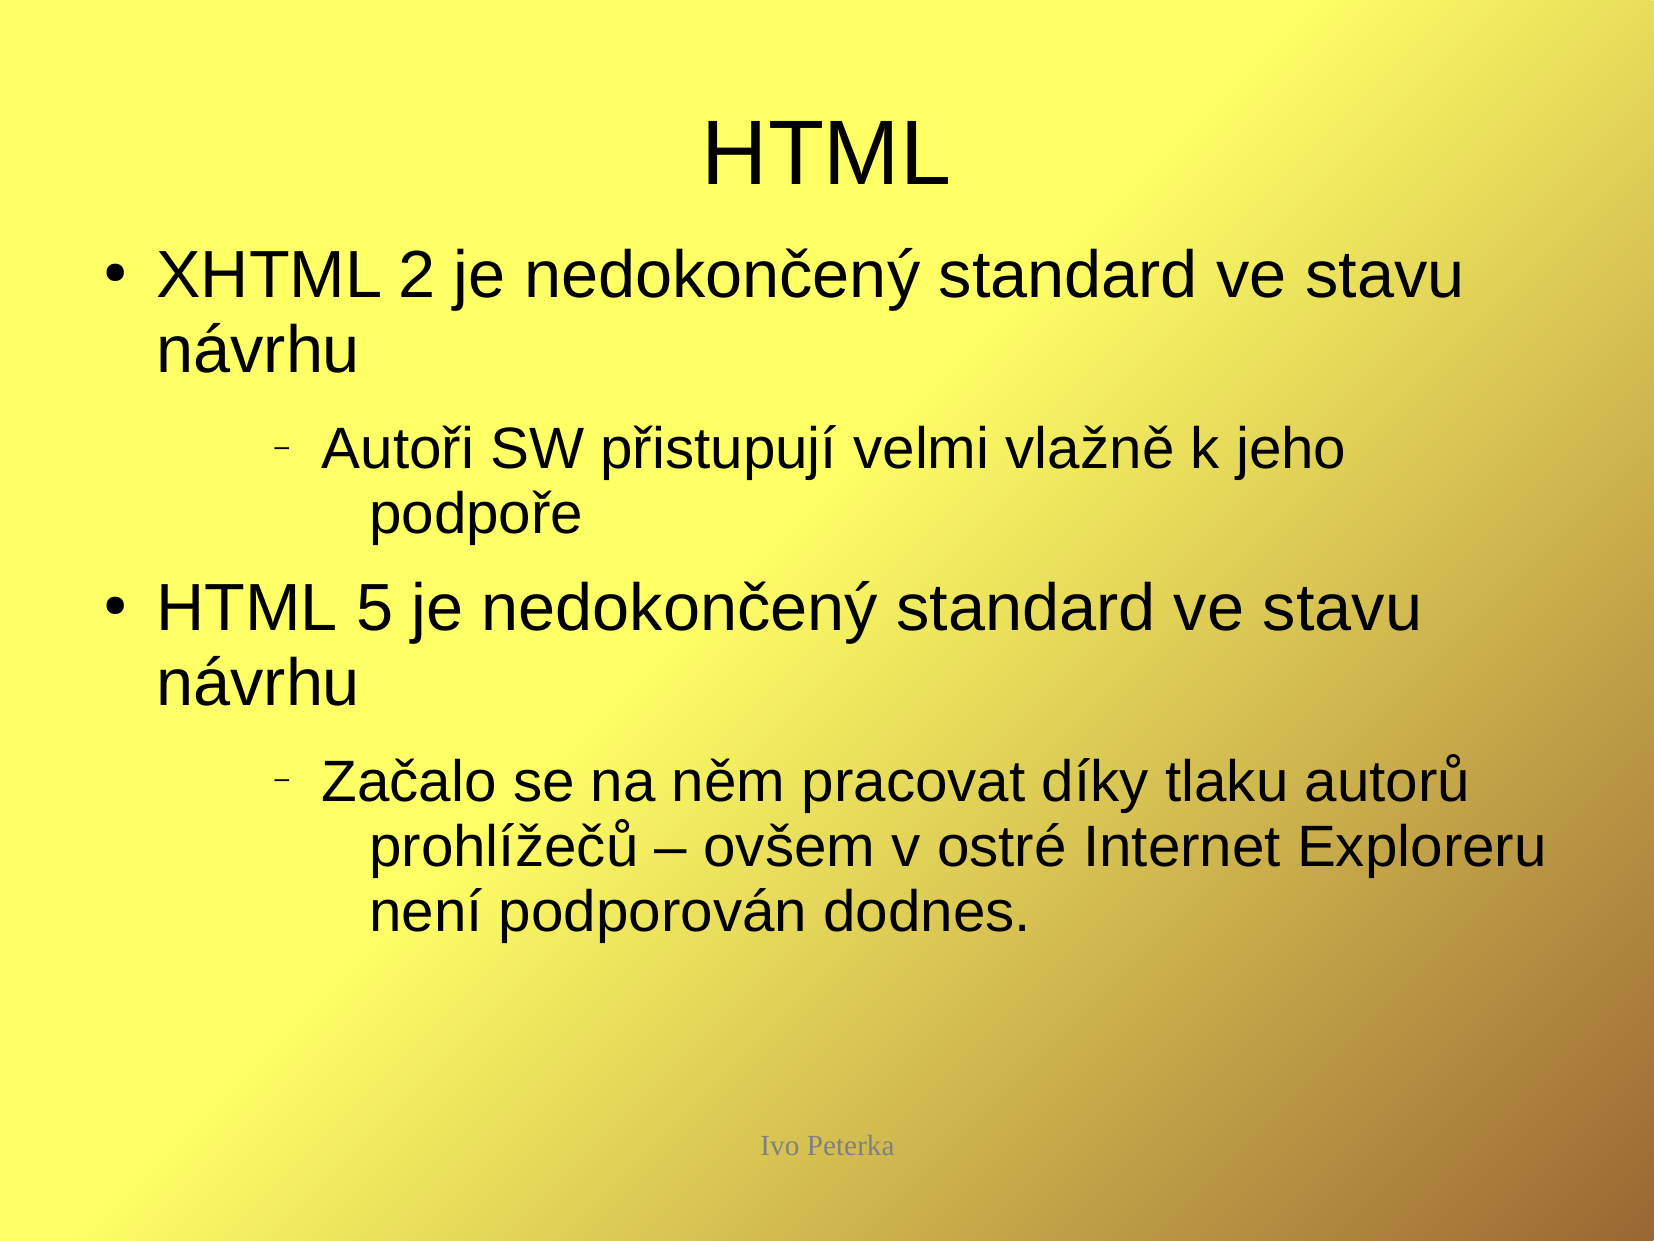

# HTML
XHTML 2 je nedokončený standard ve stavu návrhu
Autoři SW přistupují velmi vlažně k jeho podpoře
HTML 5 je nedokončený standard ve stavu návrhu
Začalo se na něm pracovat díky tlaku autorů prohlížečů – ovšem v ostré Internet Exploreru není podporován dodnes.